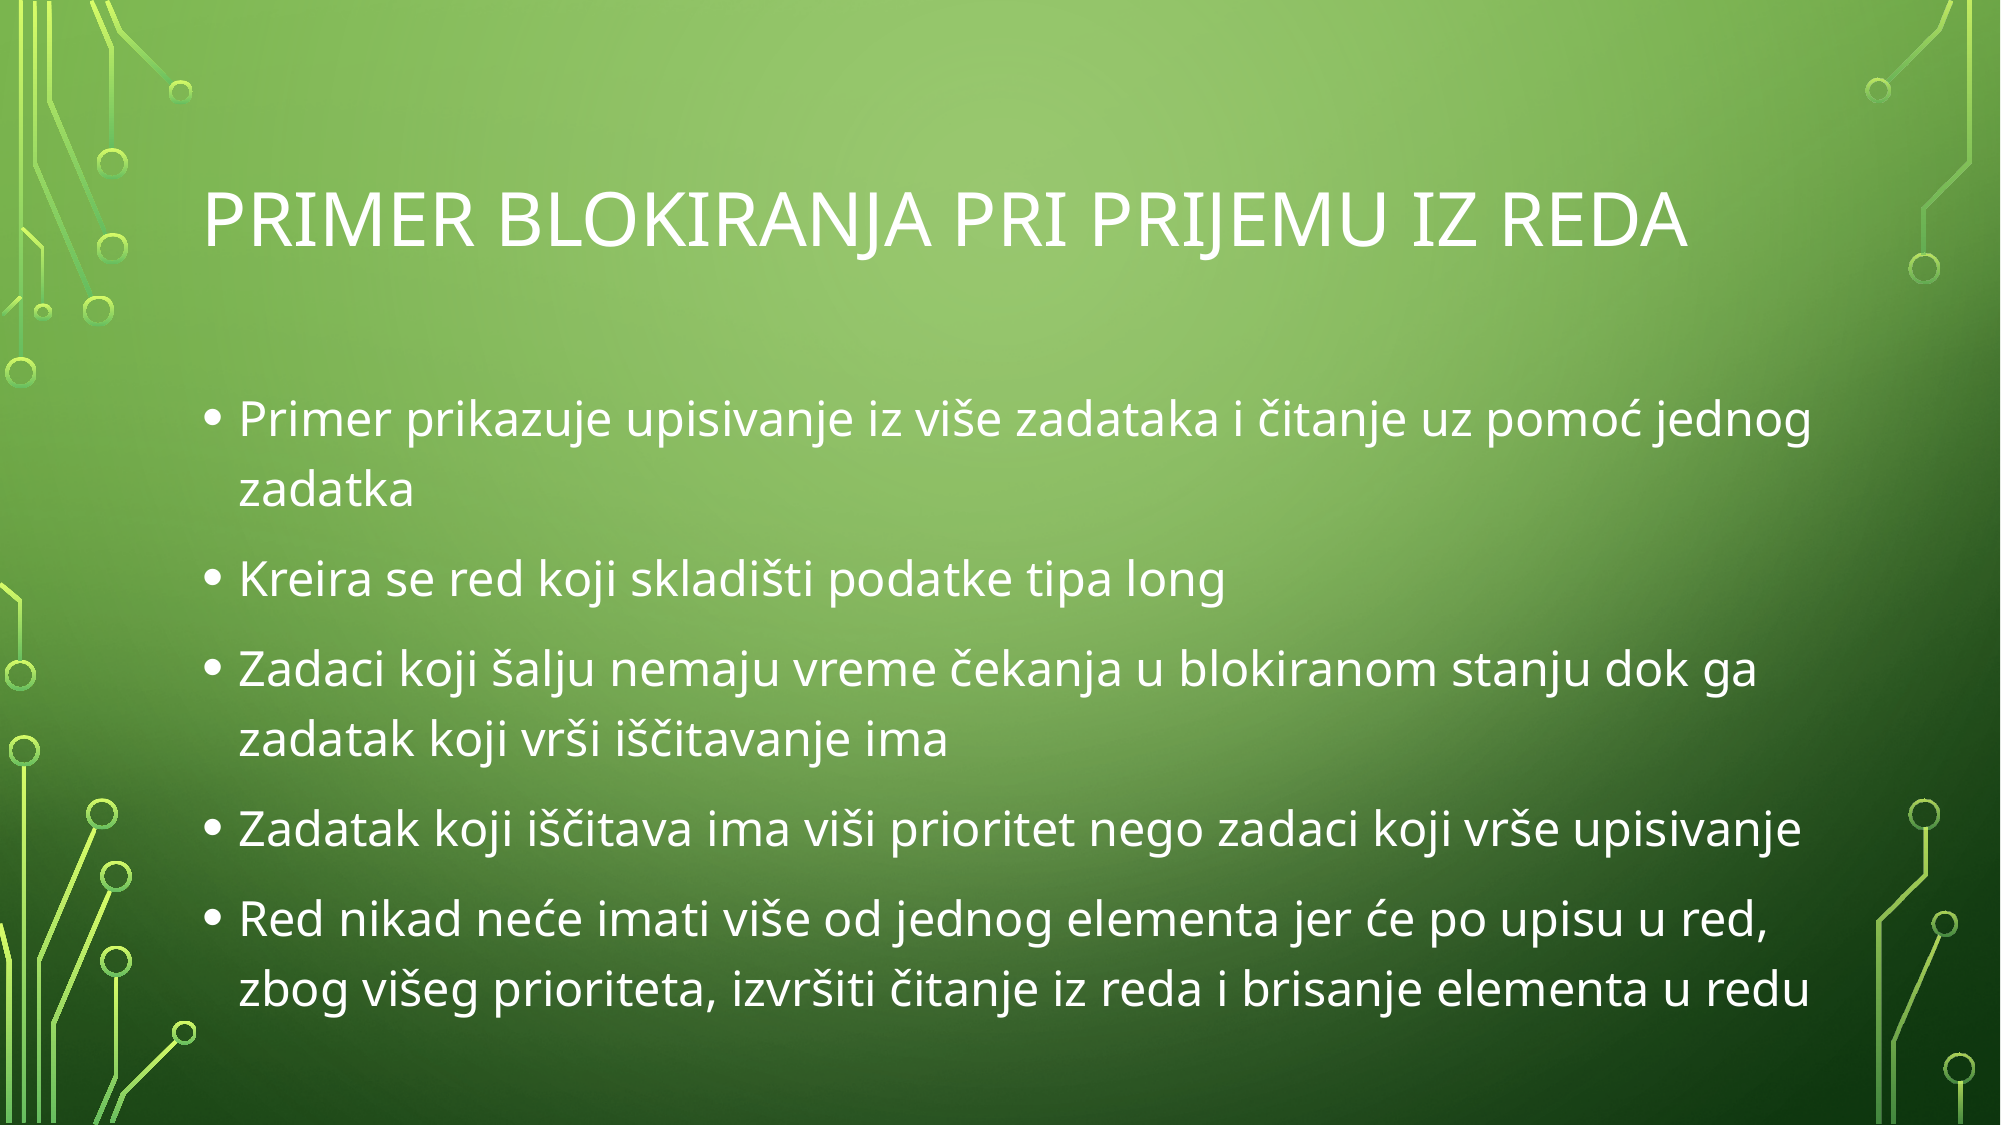

Primer blokiranja pri prijemu iz reda
Primer prikazuje upisivanje iz više zadataka i čitanje uz pomoć jednog zadatka
Kreira se red koji skladišti podatke tipa long
Zadaci koji šalju nemaju vreme čekanja u blokiranom stanju dok ga zadatak koji vrši iščitavanje ima
Zadatak koji iščitava ima viši prioritet nego zadaci koji vrše upisivanje
Red nikad neće imati više od jednog elementa jer će po upisu u red, zbog višeg prioriteta, izvršiti čitanje iz reda i brisanje elementa u redu